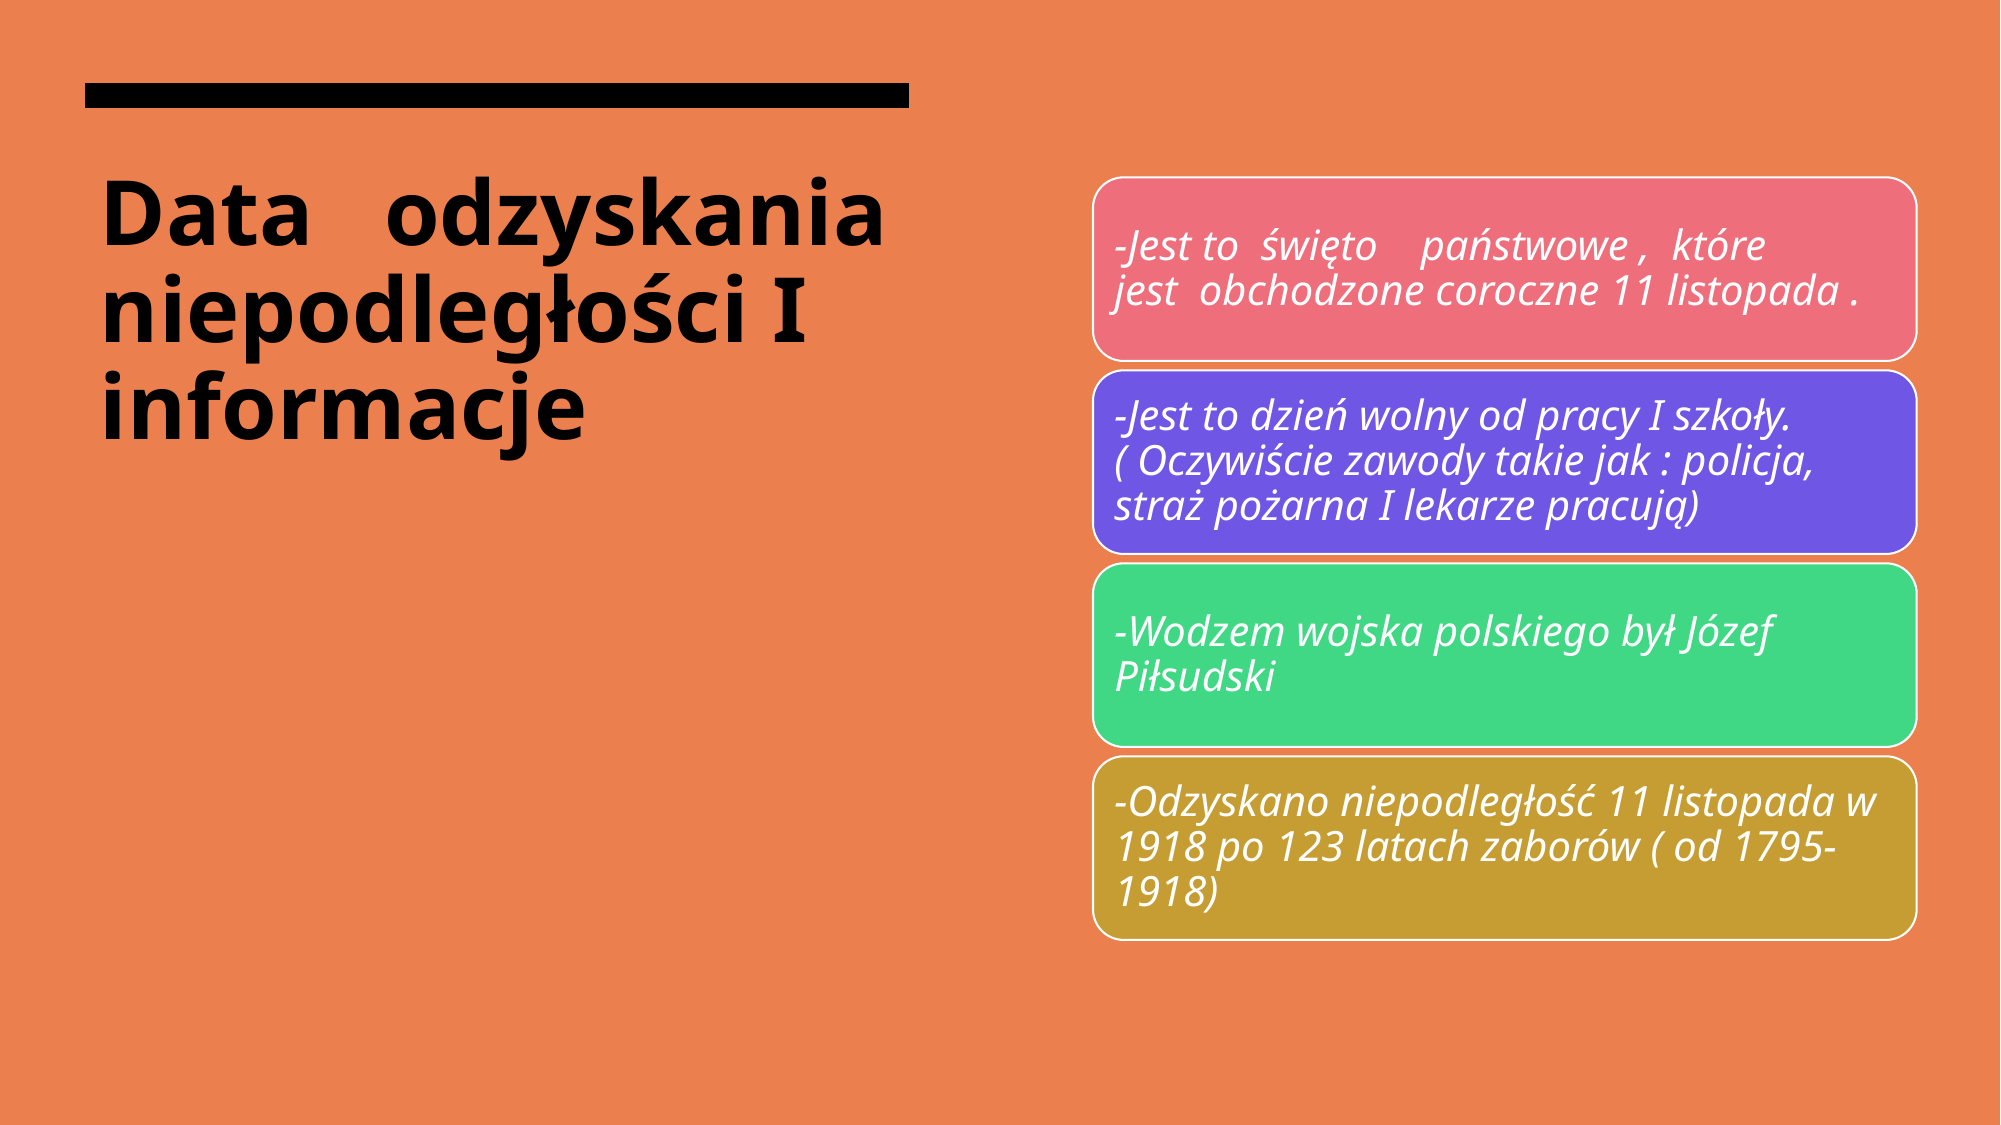

# Data   odzyskania niepodległości I informacje
-Jest to  święto    państwowe ,  które jest  obchodzone coroczne 11 listopada .
-Jest to dzień wolny od pracy I szkoły.( Oczywiście zawody takie jak : policja, straż pożarna I lekarze pracują)
-Wodzem wojska polskiego był Józef Piłsudski
-Odzyskano niepodległość 11 listopada w 1918 po 123 latach zaborów ( od 1795-1918)